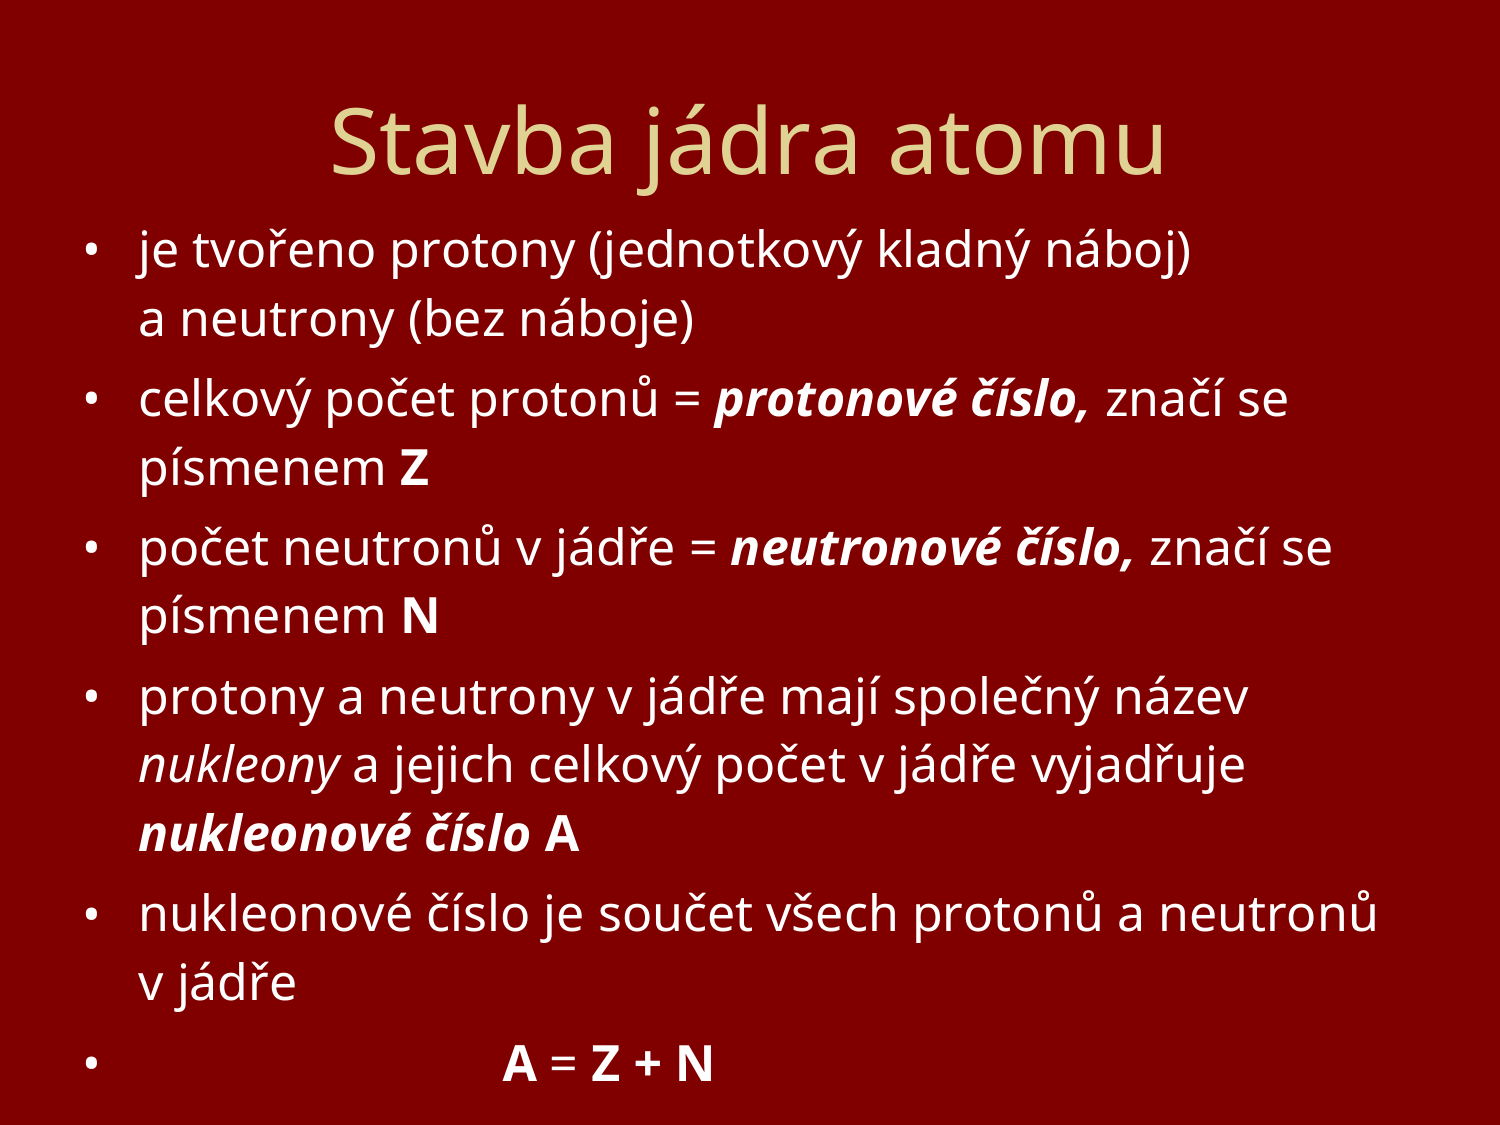

# Stavba jádra atomu
je tvořeno protony (jednotkový kladný náboj)
a neutrony (bez náboje)
celkový počet protonů = protonové číslo, značí se písmenem Z
počet neutronů v jádře = neutronové číslo, značí se písmenem N
protony a neutrony v jádře mají společný název nukleony a jejich celkový počet v jádře vyjadřuje nukleonové číslo A
nukleonové číslo je součet všech protonů a neutronů
v jádře
 A = Z + N